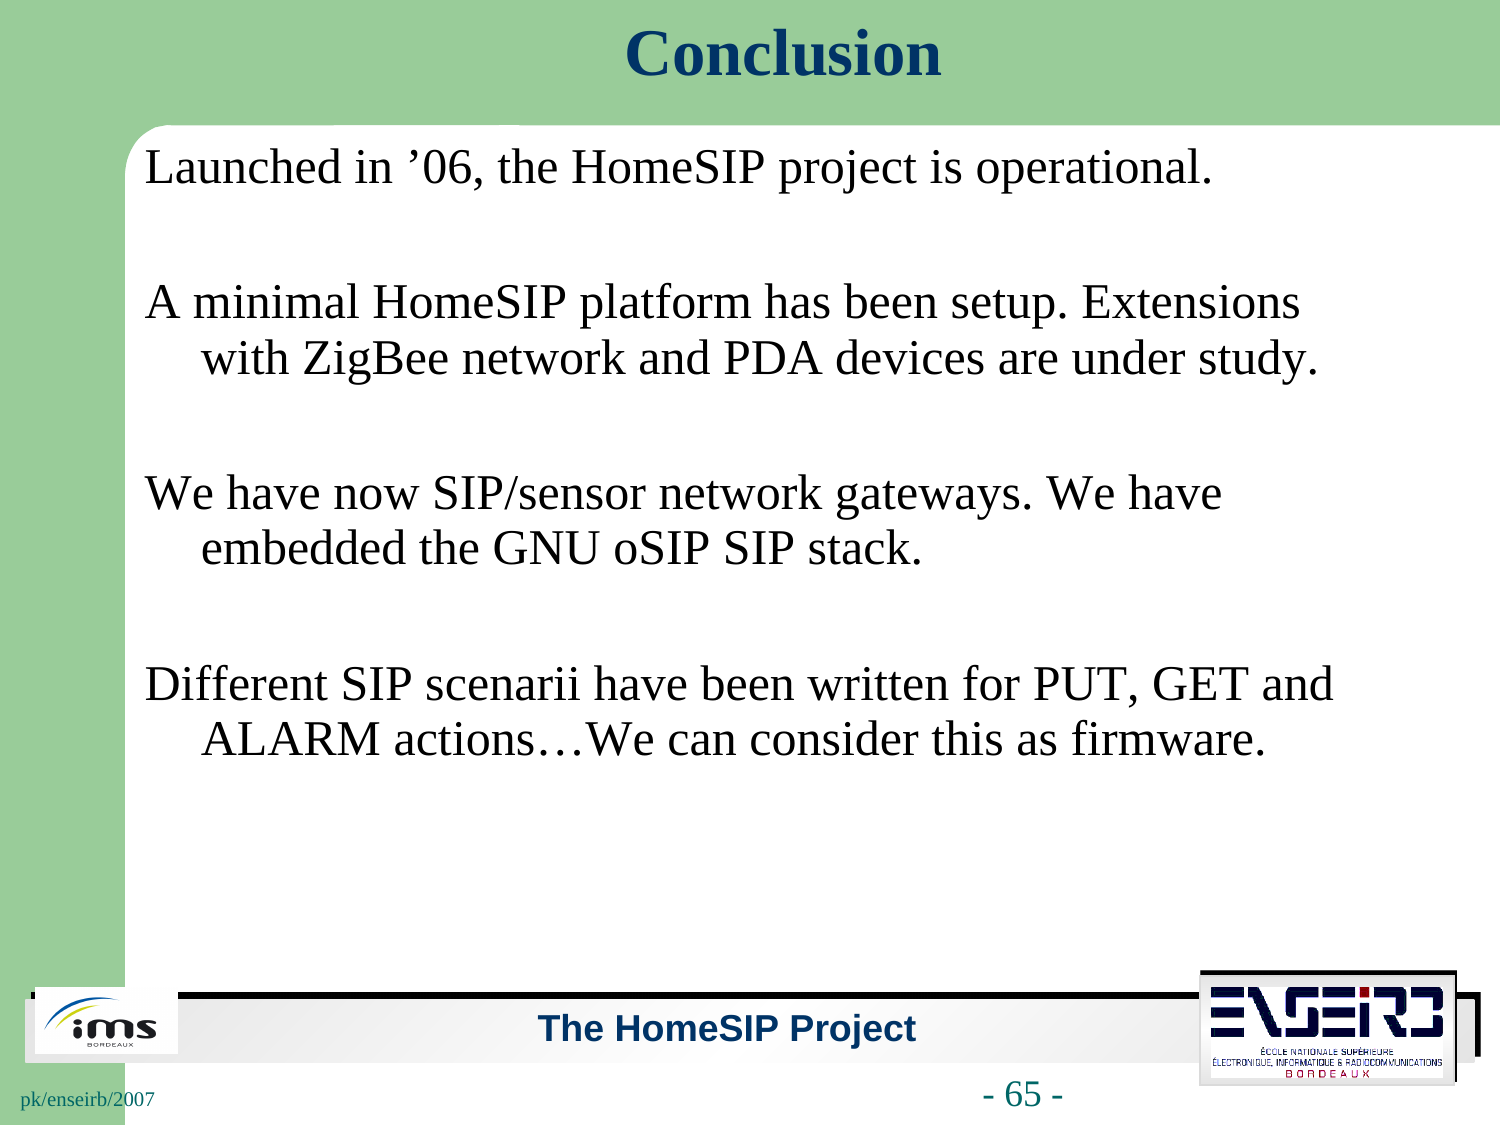

Conclusion
Launched in ’06, the HomeSIP project is operational.
A minimal HomeSIP platform has been setup. Extensions with ZigBee network and PDA devices are under study.
We have now SIP/sensor network gateways. We have embedded the GNU oSIP SIP stack.
Different SIP scenarii have been written for PUT, GET and ALARM actions…We can consider this as firmware.